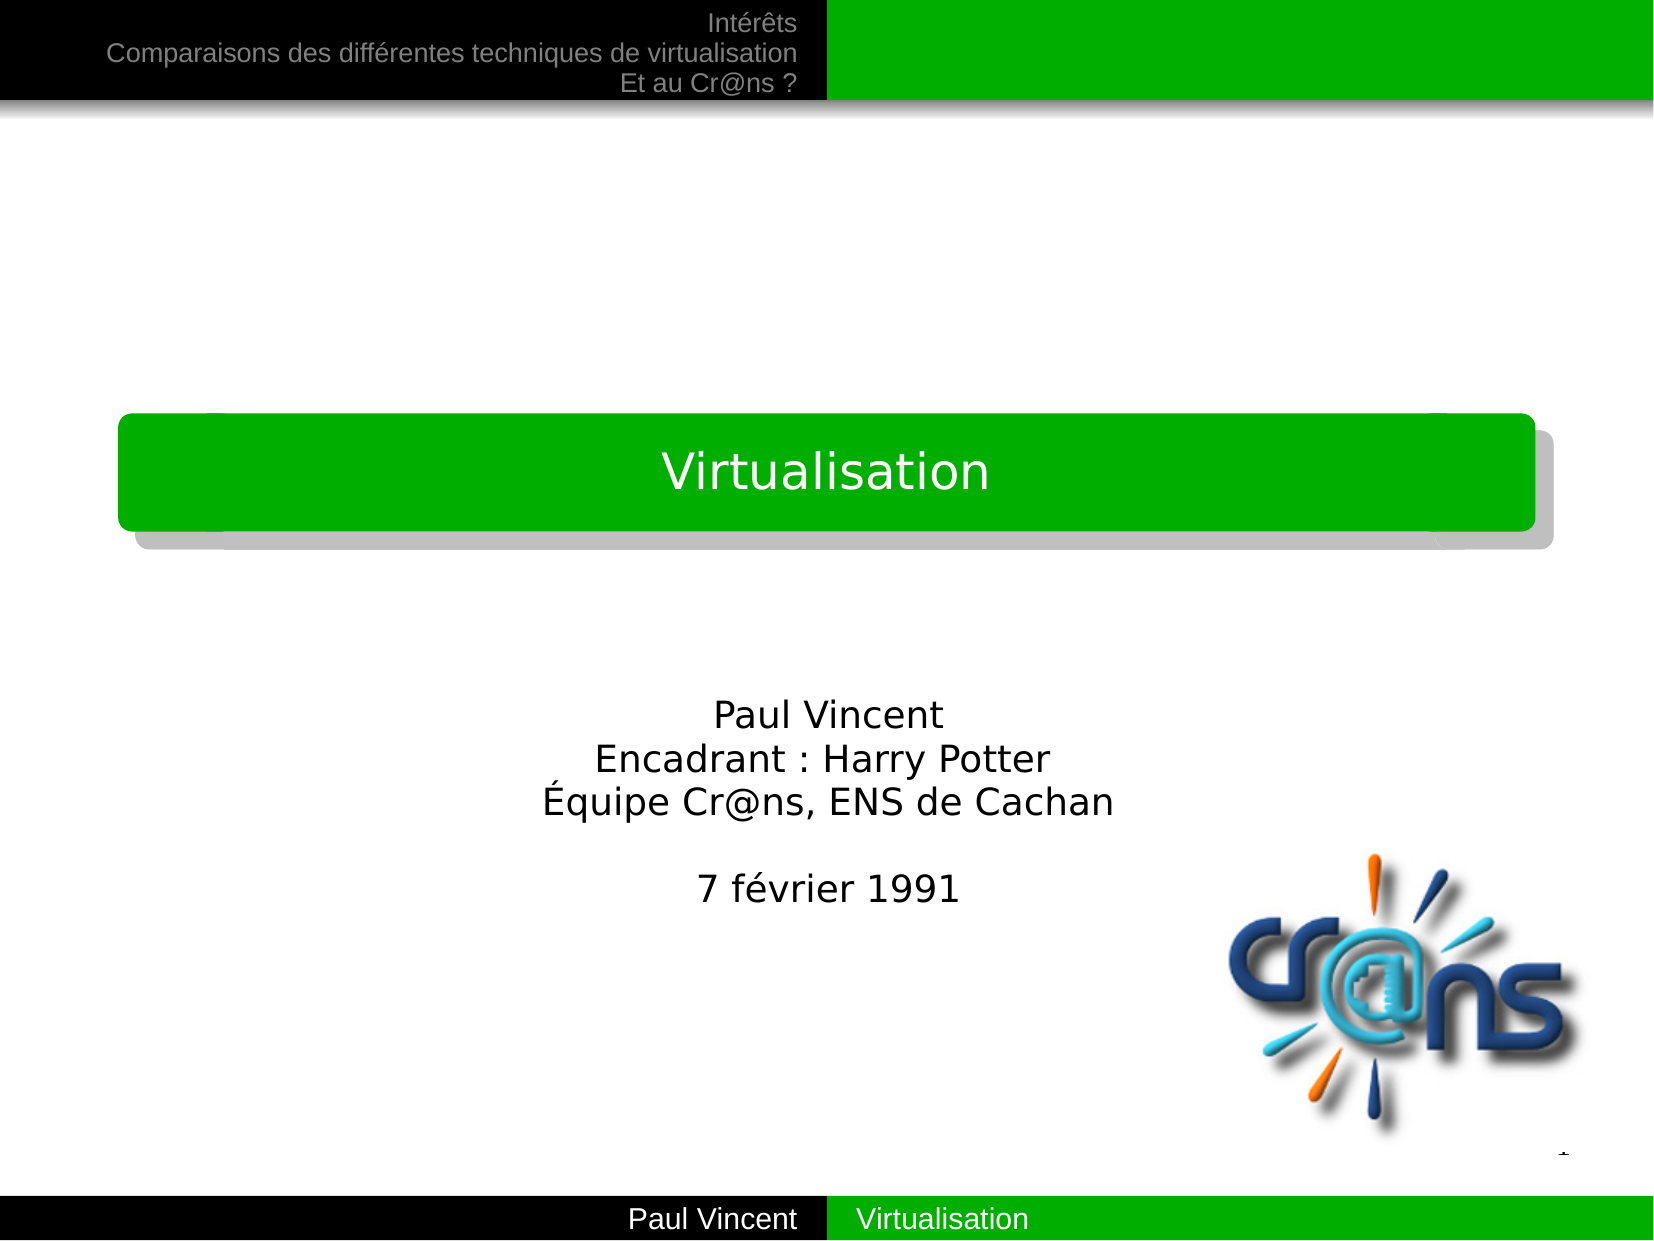

Intérêts
Comparaisons des différentes techniques de virtualisation
Et au Cr@ns ?
Virtualisation
Paul Vincent
Encadrant : Harry Potter
Équipe Cr@ns, ENS de Cachan
7 février 1991
1
Paul Vincent
Virtualisation